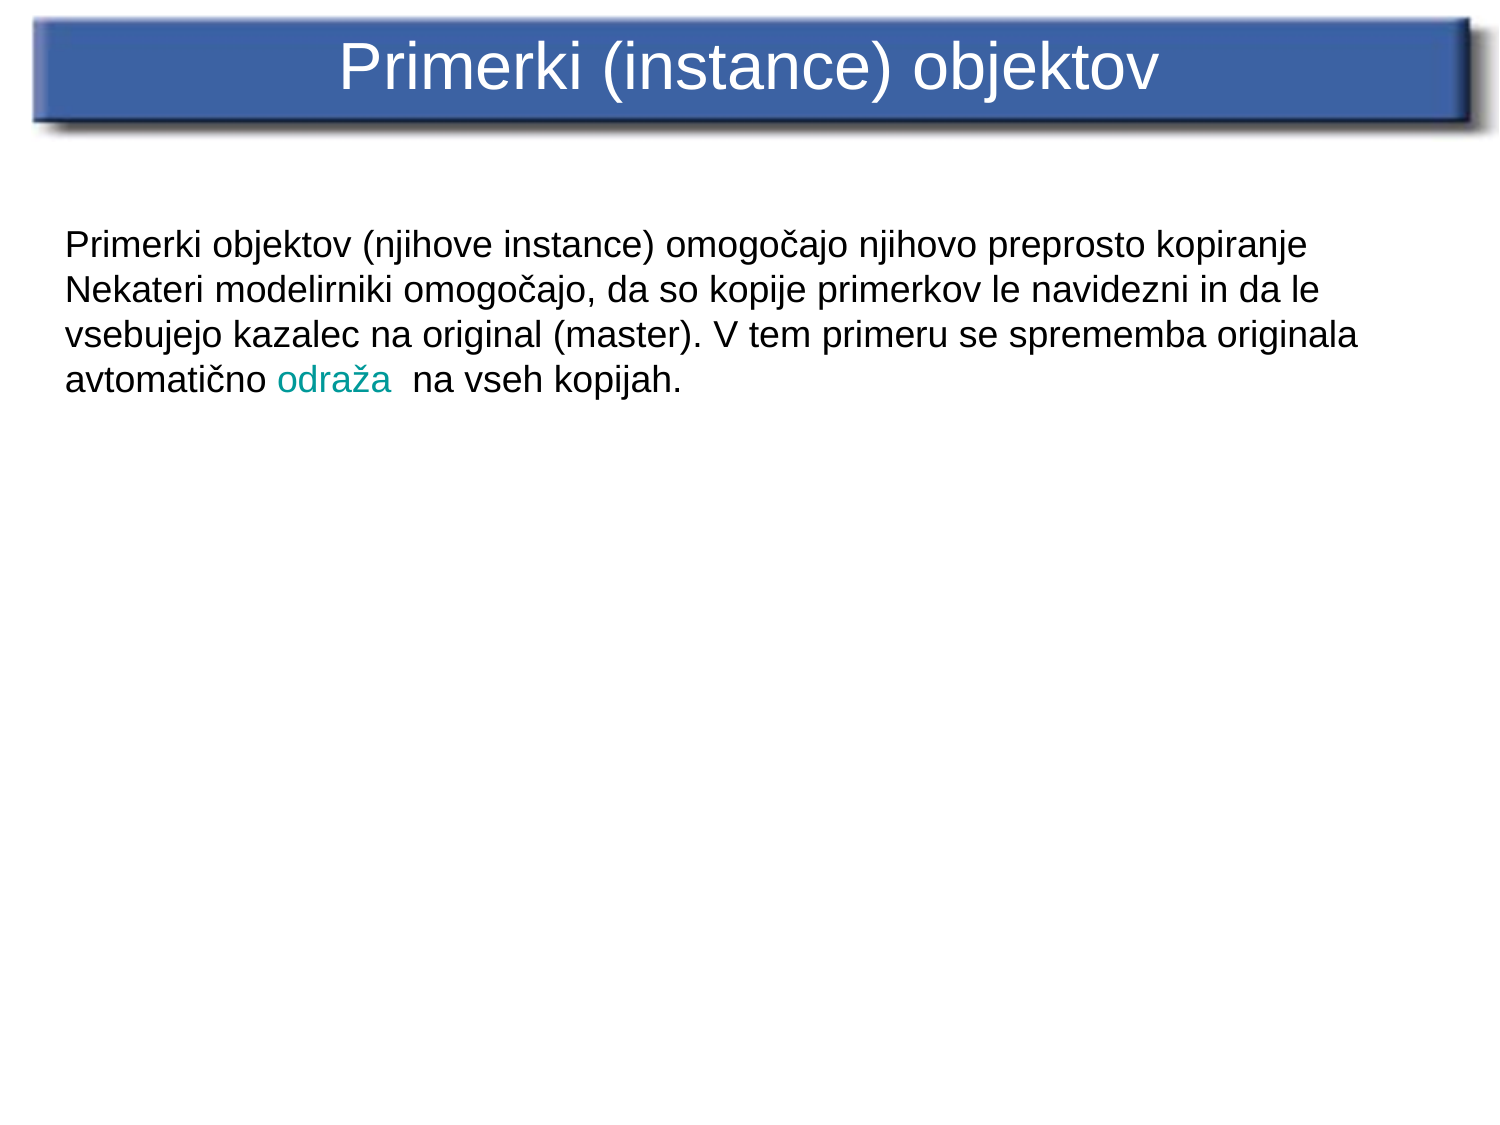

# Primerki (instance) objektov
Primerki objektov (njihove instance) omogočajo njihovo preprosto kopiranje Nekateri modelirniki omogočajo, da so kopije primerkov le navidezni in da le vsebujejo kazalec na original (master). V tem primeru se sprememba originala avtomatično odraža na vseh kopijah.